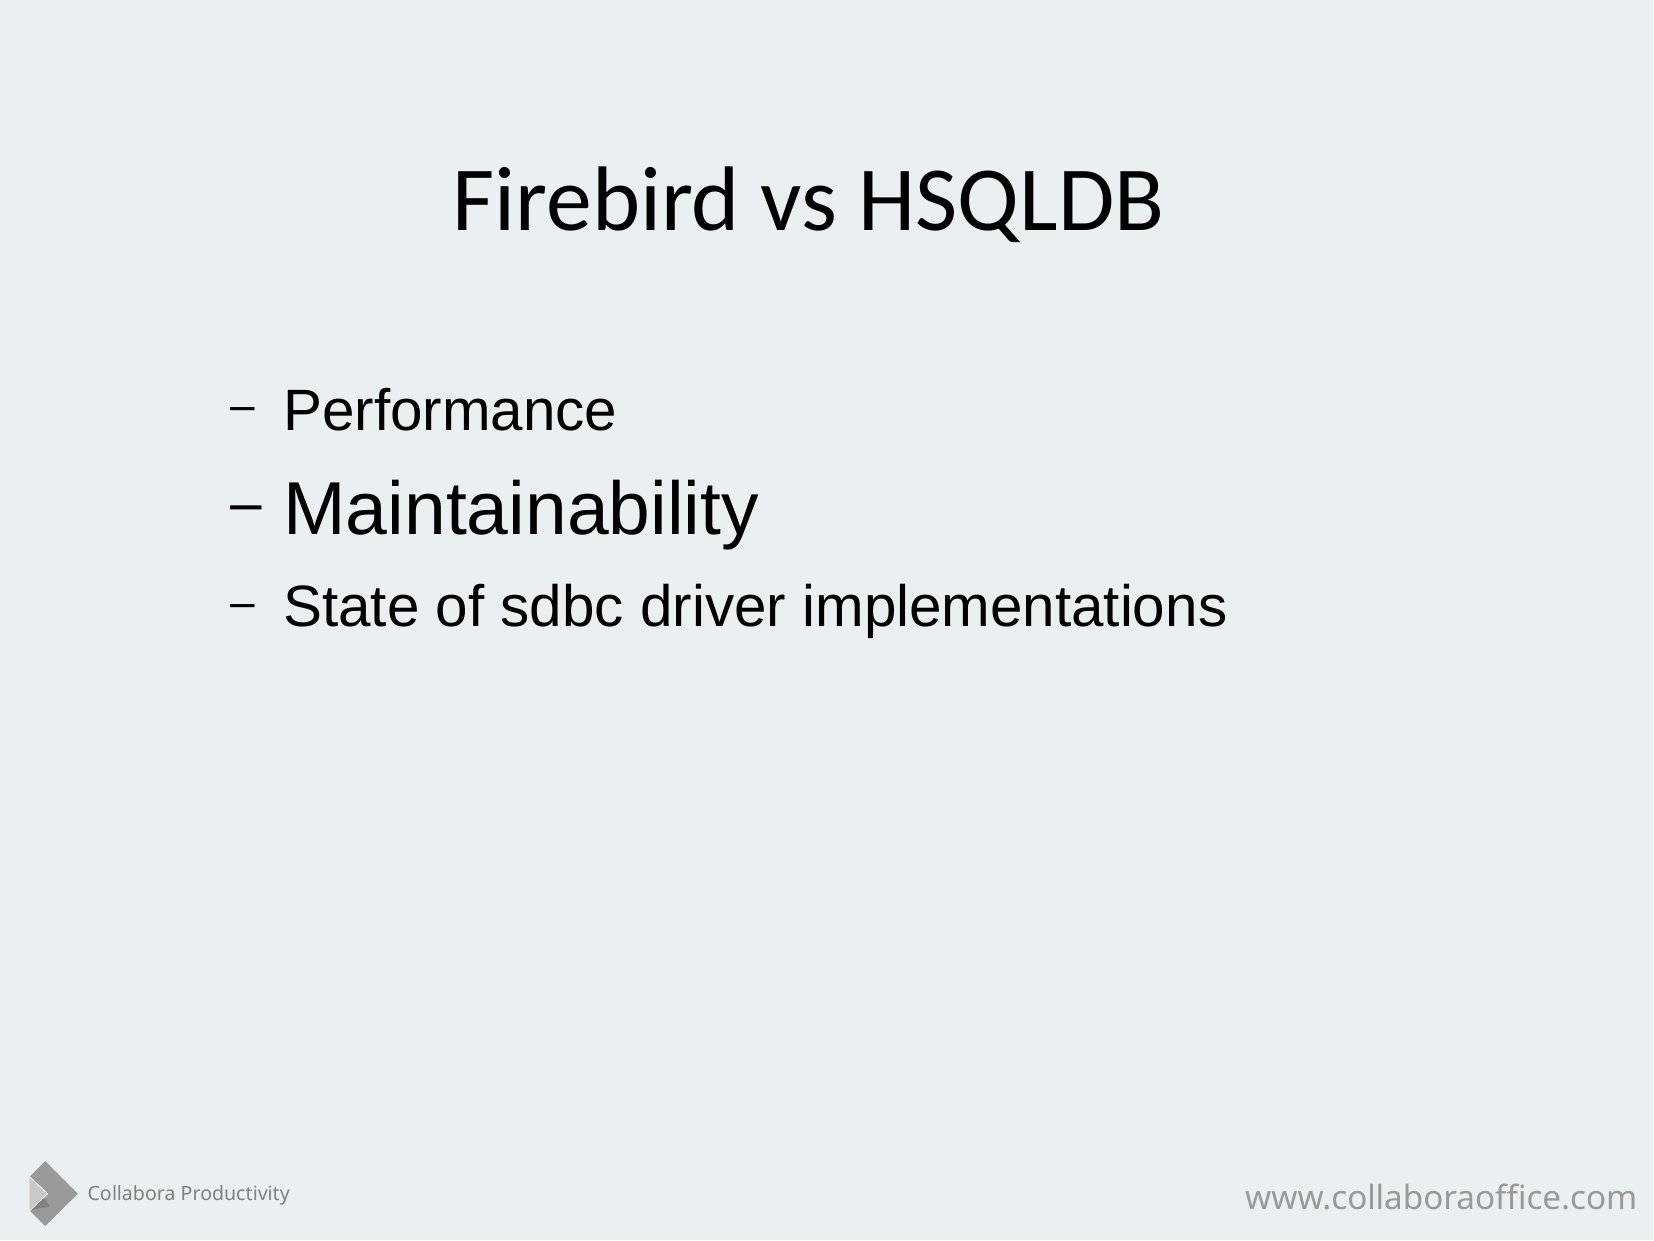

# Firebird vs HSQLDB
Performance
Maintainability
State of sdbc driver implementations